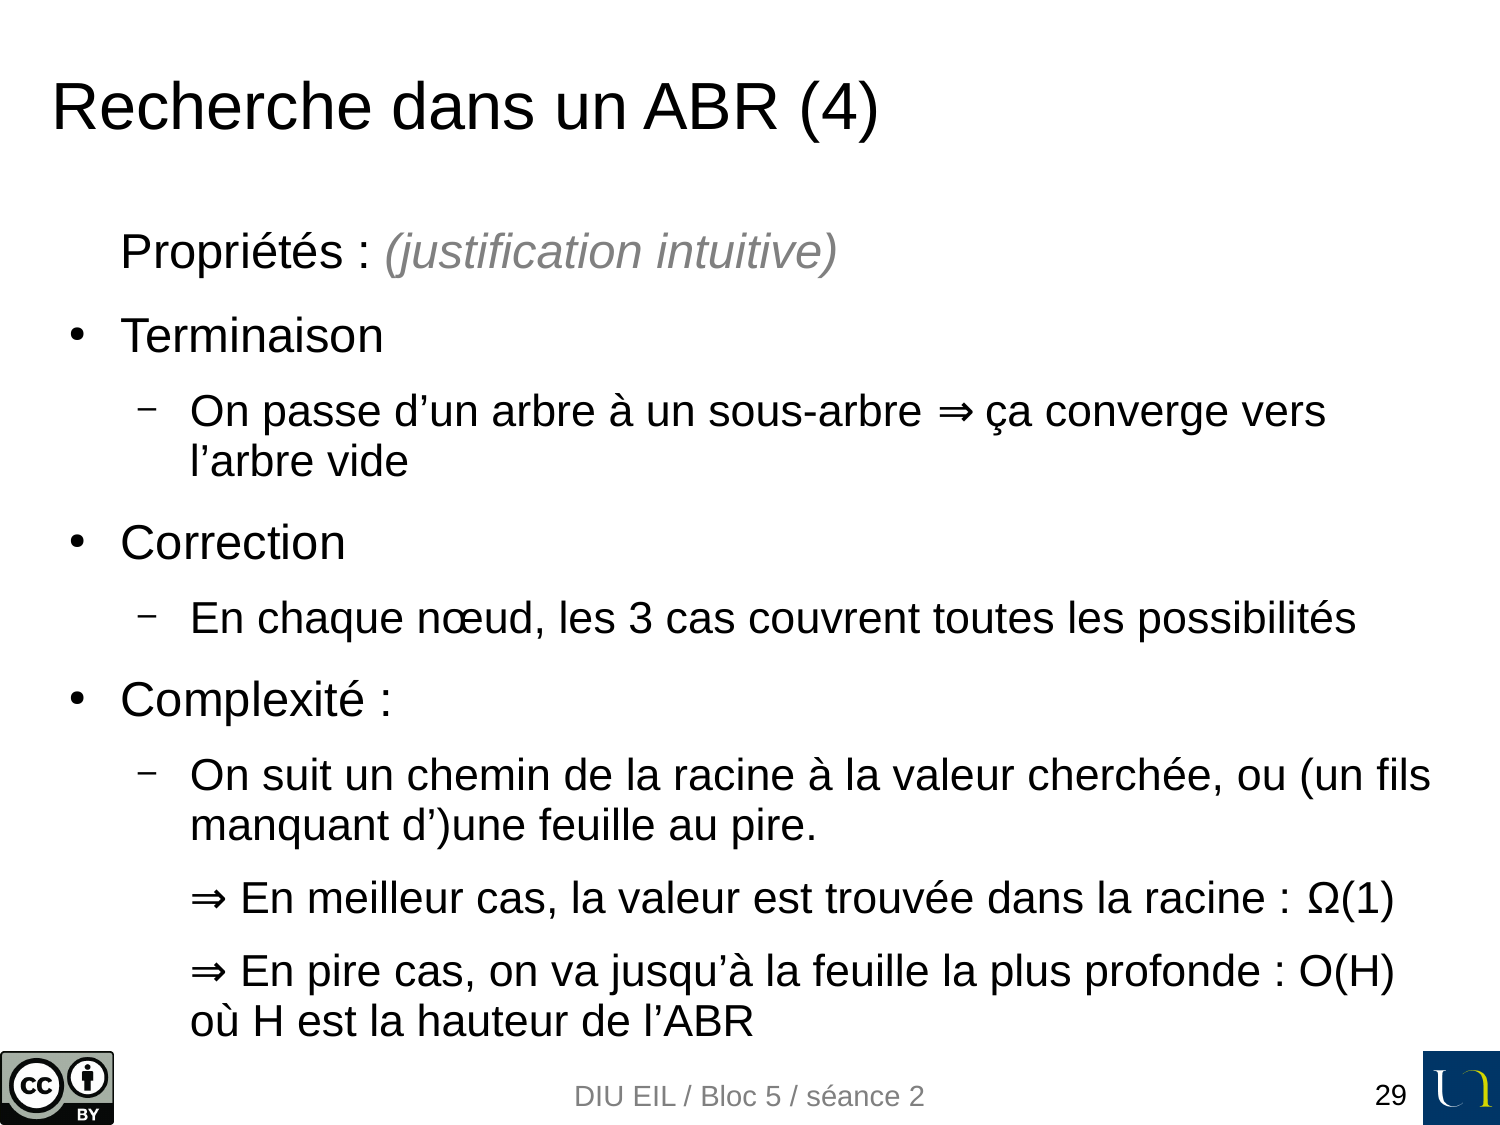

# Recherche dans un ABR (4)
Propriétés : (justification intuitive)
Terminaison
On passe d’un arbre à un sous-arbre ⇒ ça converge vers l’arbre vide
Correction
En chaque nœud, les 3 cas couvrent toutes les possibilités
Complexité :
On suit un chemin de la racine à la valeur cherchée, ou (un fils manquant d’)une feuille au pire.
⇒ En meilleur cas, la valeur est trouvée dans la racine : Ω(1)
⇒ En pire cas, on va jusqu’à la feuille la plus profonde : O(H)
où H est la hauteur de l’ABR
29